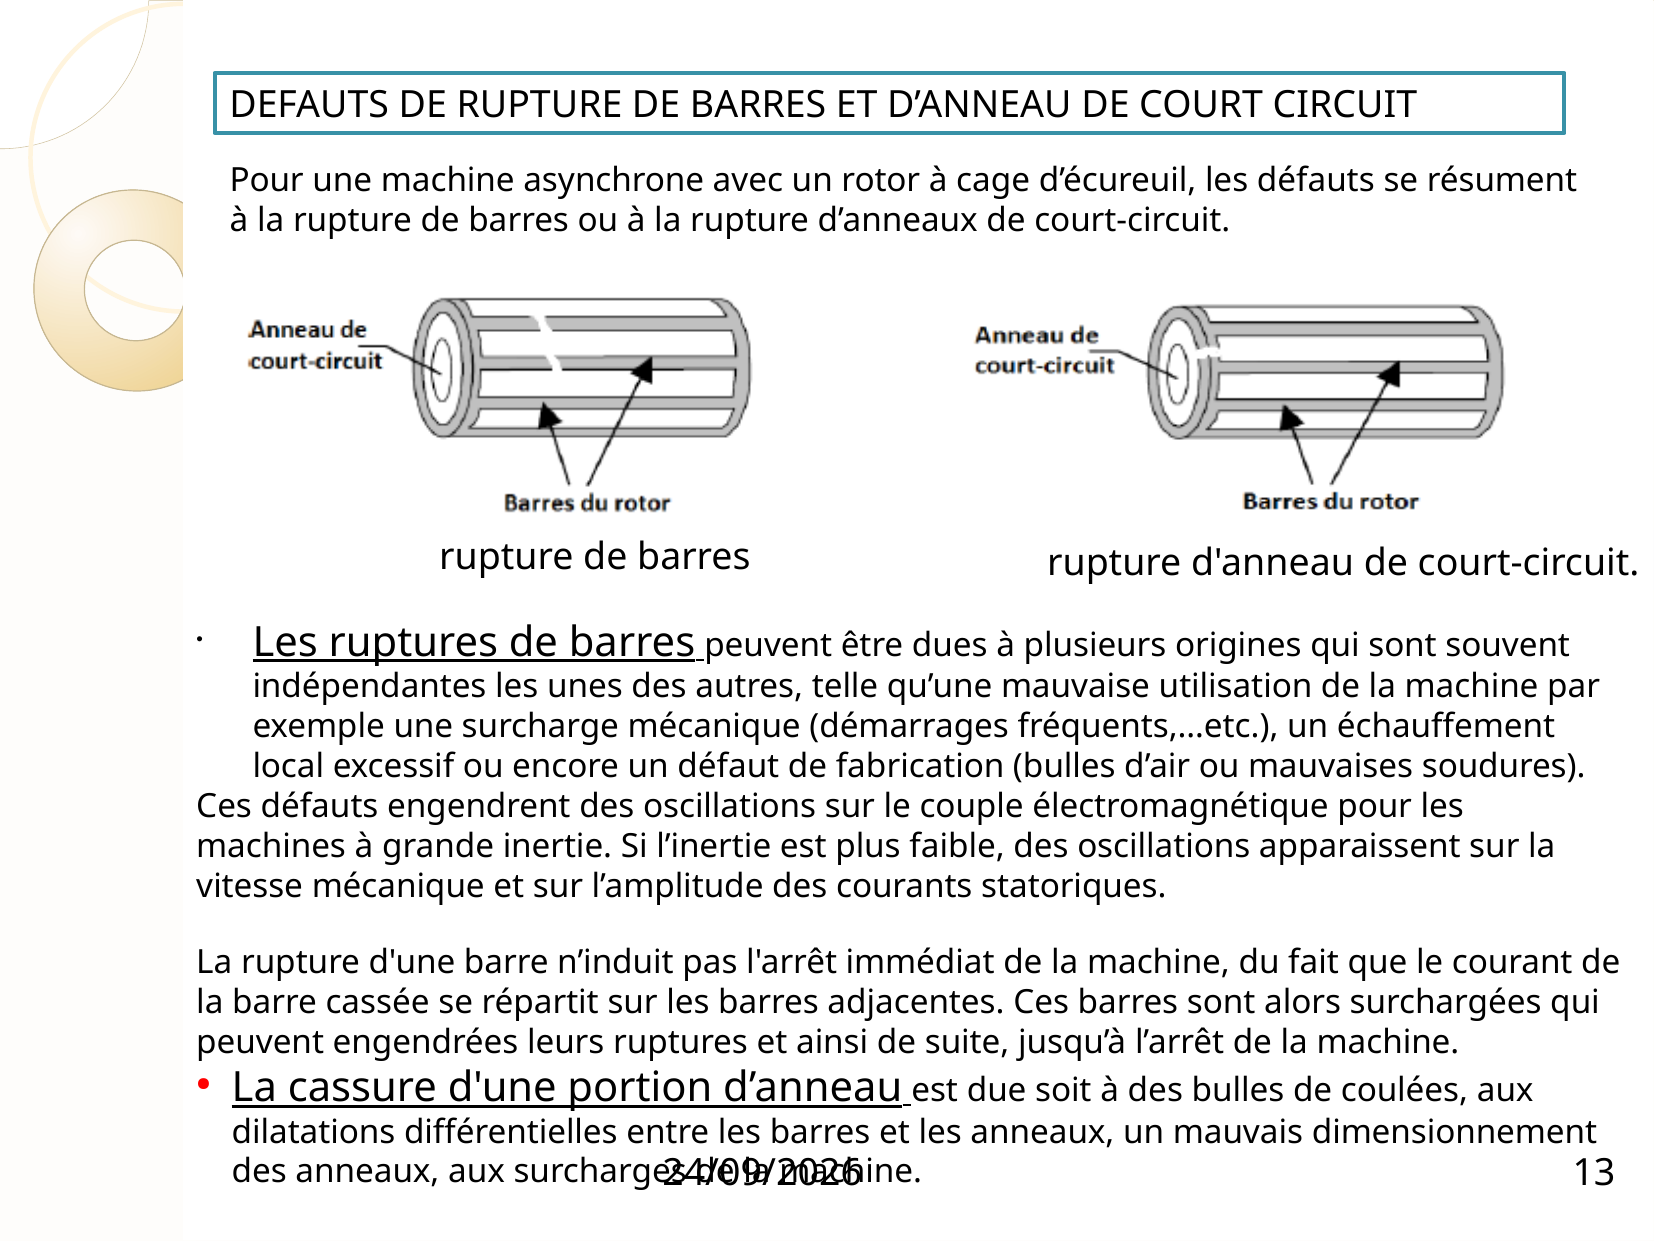

DEFAUTS DE RUPTURE DE BARRES ET D’ANNEAU DE COURT CIRCUIT
Pour une machine asynchrone avec un rotor à cage d’écureuil, les défauts se résument à la rupture de barres ou à la rupture d’anneaux de court-circuit.
rupture de barres
rupture d'anneau de court-circuit.
Les ruptures de barres peuvent être dues à plusieurs origines qui sont souvent indépendantes les unes des autres, telle qu’une mauvaise utilisation de la machine par exemple une surcharge mécanique (démarrages fréquents,…etc.), un échauffement local excessif ou encore un défaut de fabrication (bulles d’air ou mauvaises soudures).
Ces défauts engendrent des oscillations sur le couple électromagnétique pour les machines à grande inertie. Si l’inertie est plus faible, des oscillations apparaissent sur la vitesse mécanique et sur l’amplitude des courants statoriques.
La rupture d'une barre n’induit pas l'arrêt immédiat de la machine, du fait que le courant de la barre cassée se répartit sur les barres adjacentes. Ces barres sont alors surchargées qui peuvent engendrées leurs ruptures et ainsi de suite, jusqu’à l’arrêt de la machine.
La cassure d'une portion d’anneau est due soit à des bulles de coulées, aux dilatations différentielles entre les barres et les anneaux, un mauvais dimensionnement des anneaux, aux surcharges de la machine.